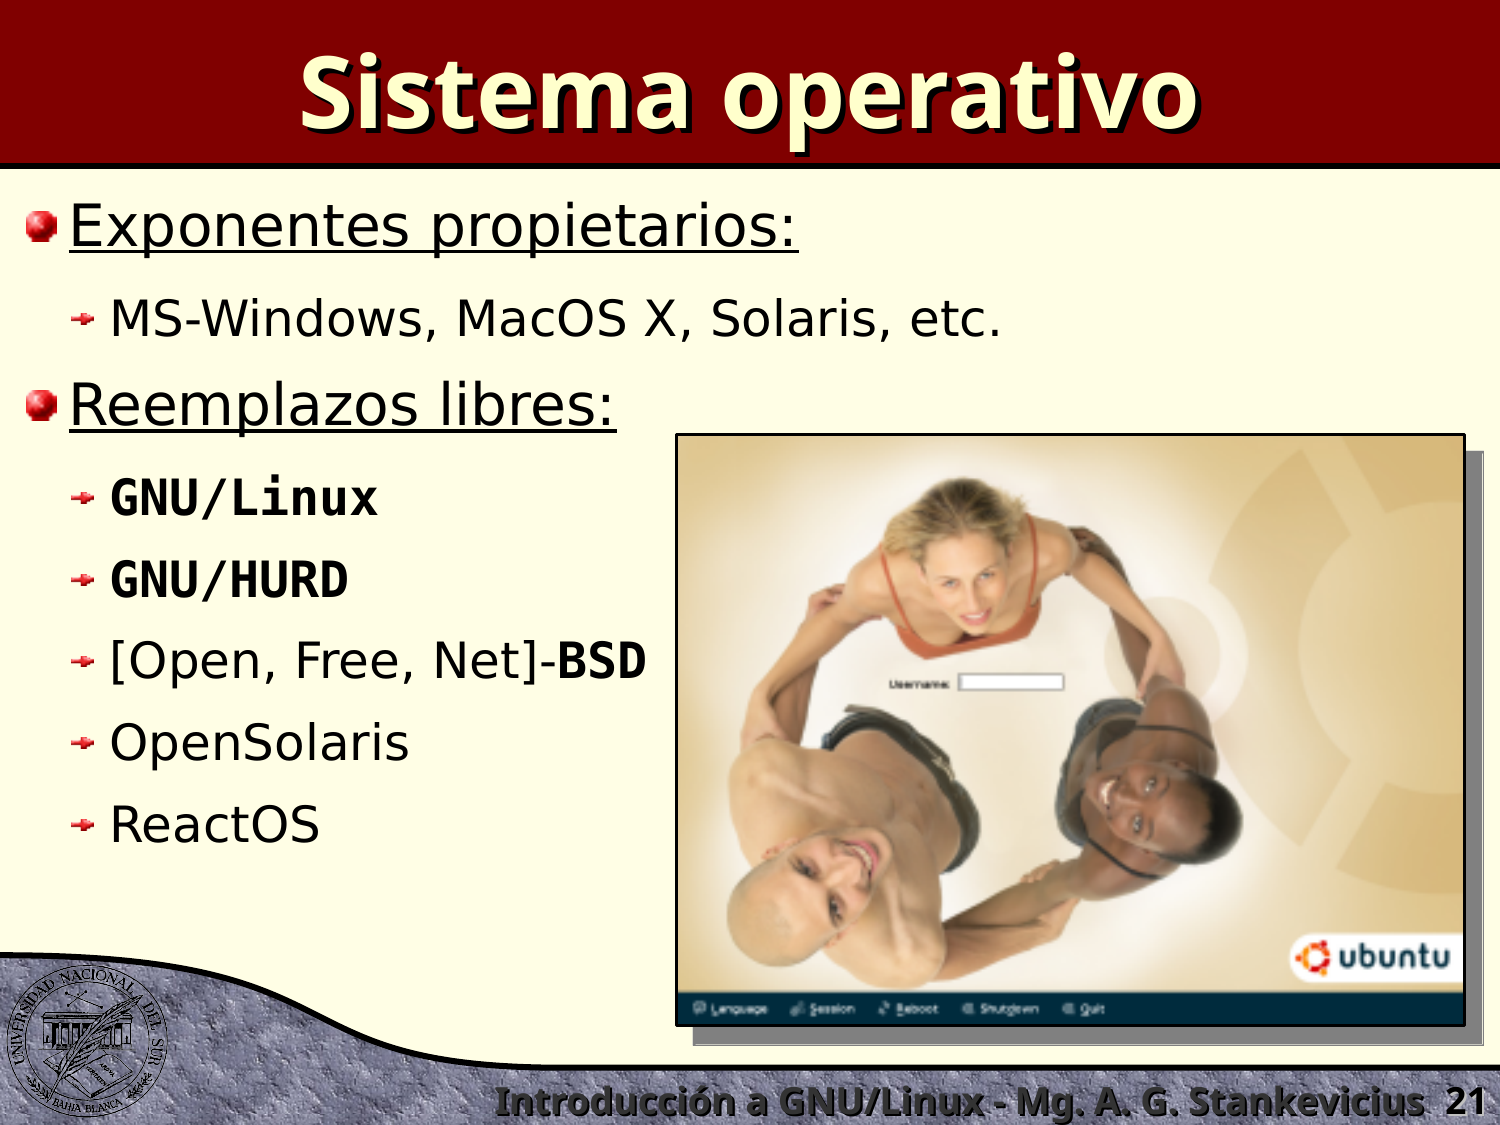

# Sistema operativo
Exponentes propietarios:
MS-Windows, MacOS X, Solaris, etc.
Reemplazos libres:
GNU/Linux
GNU/HURD
[Open, Free, Net]-BSD
OpenSolaris
ReactOS
21